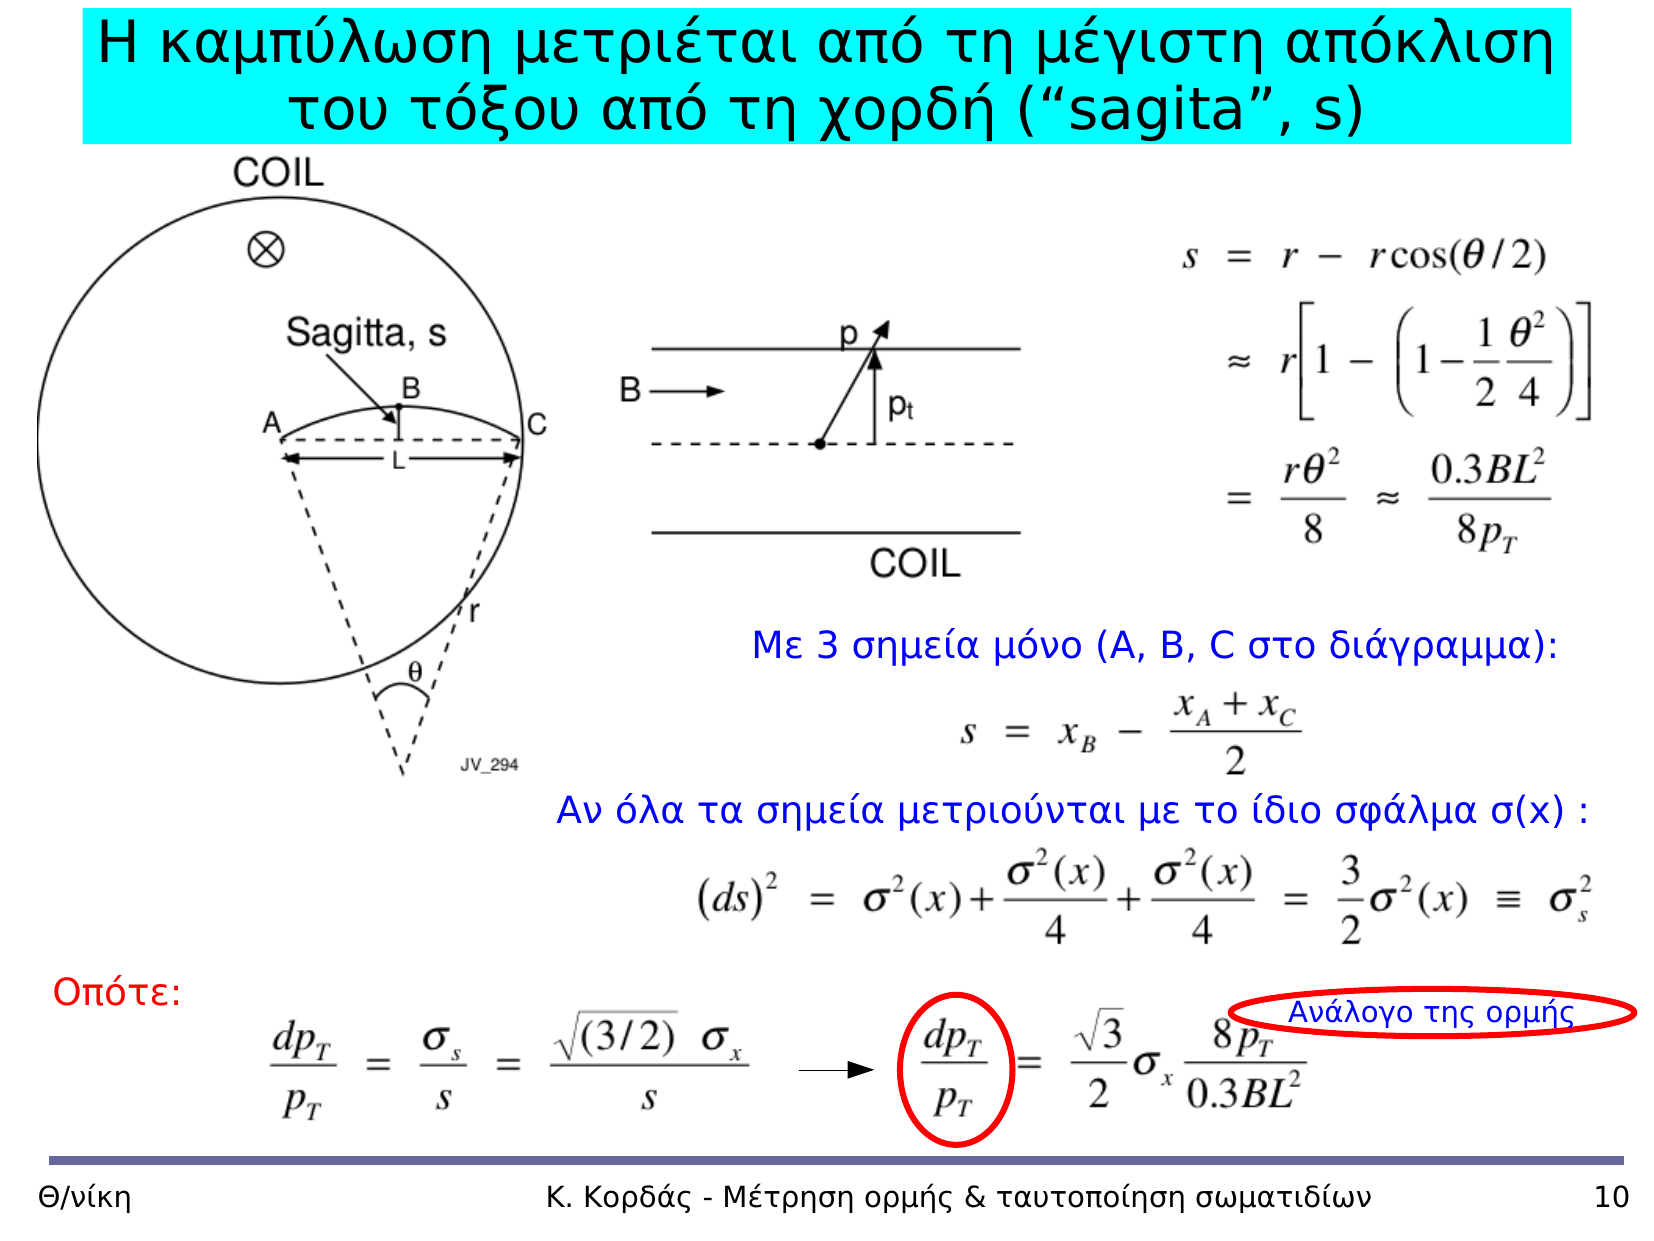

# Η καμπύλωση μετριέται από τη μέγιστη απόκλιση του τόξου από τη χορδή (“sagita”, s)
Mε 3 σημεία μόνο (A, B, C στο διάγραμμα):
Αν όλα τα σημεία μετριούνται με το ίδιο σφάλμα σ(x) :
Οπότε:
Ανάλογο της ορμής
Θ/νίκη
Κ. Κορδάς - Μέτρηση ορμής & ταυτοποίηση σωματιδίων
10